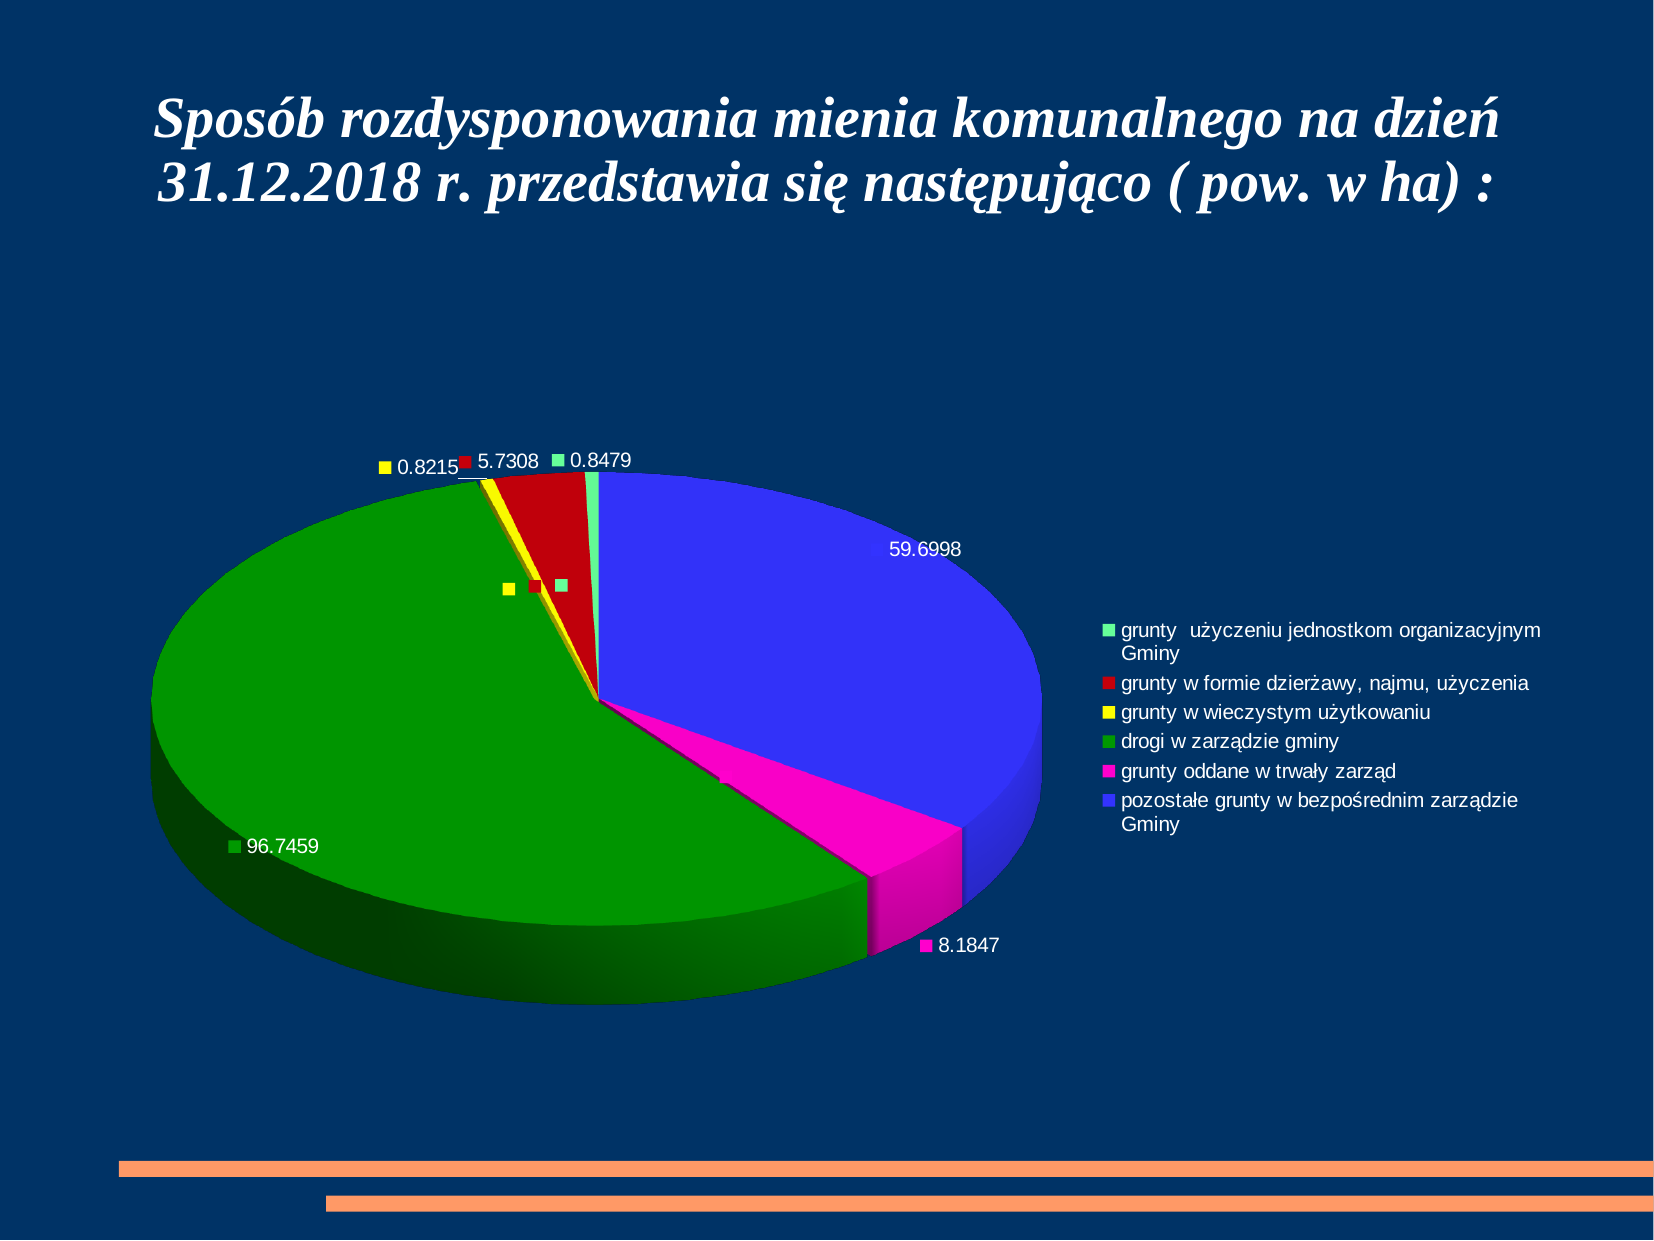

# Sposób rozdysponowania mienia komunalnego na dzień 31.12.2018 r. przedstawia się następująco ( pow. w ha) :
[unsupported chart]